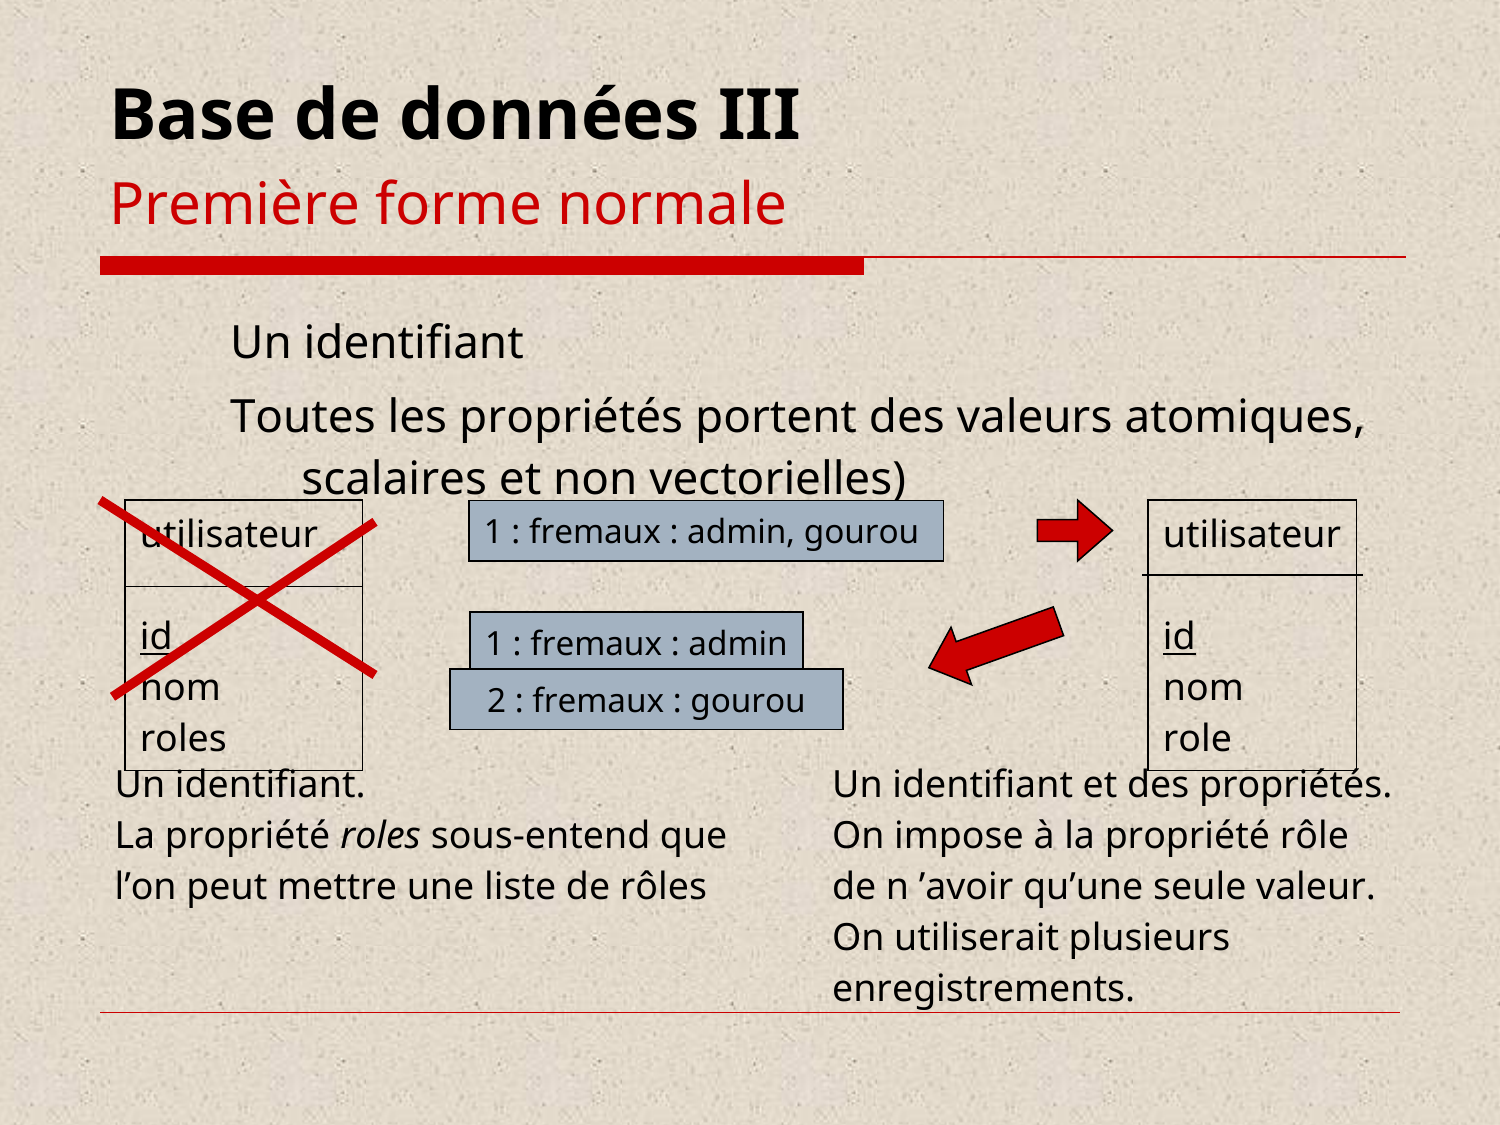

Base de données III
Première forme normale
# Un identifiant
Toutes les propriétés portent des valeurs atomiques, scalaires et non vectorielles)
utilisateur
id
nom
roles
utilisateur
id
nom
role
1 : fremaux : admin, gourou
1 : fremaux : admin
2 : fremaux : gourou
Un identifiant.
La propriété roles sous-entend que l’on peut mettre une liste de rôles
Un identifiant et des propriétés.
On impose à la propriété rôle
de n ’avoir qu’une seule valeur.
On utiliserait plusieurs
enregistrements.